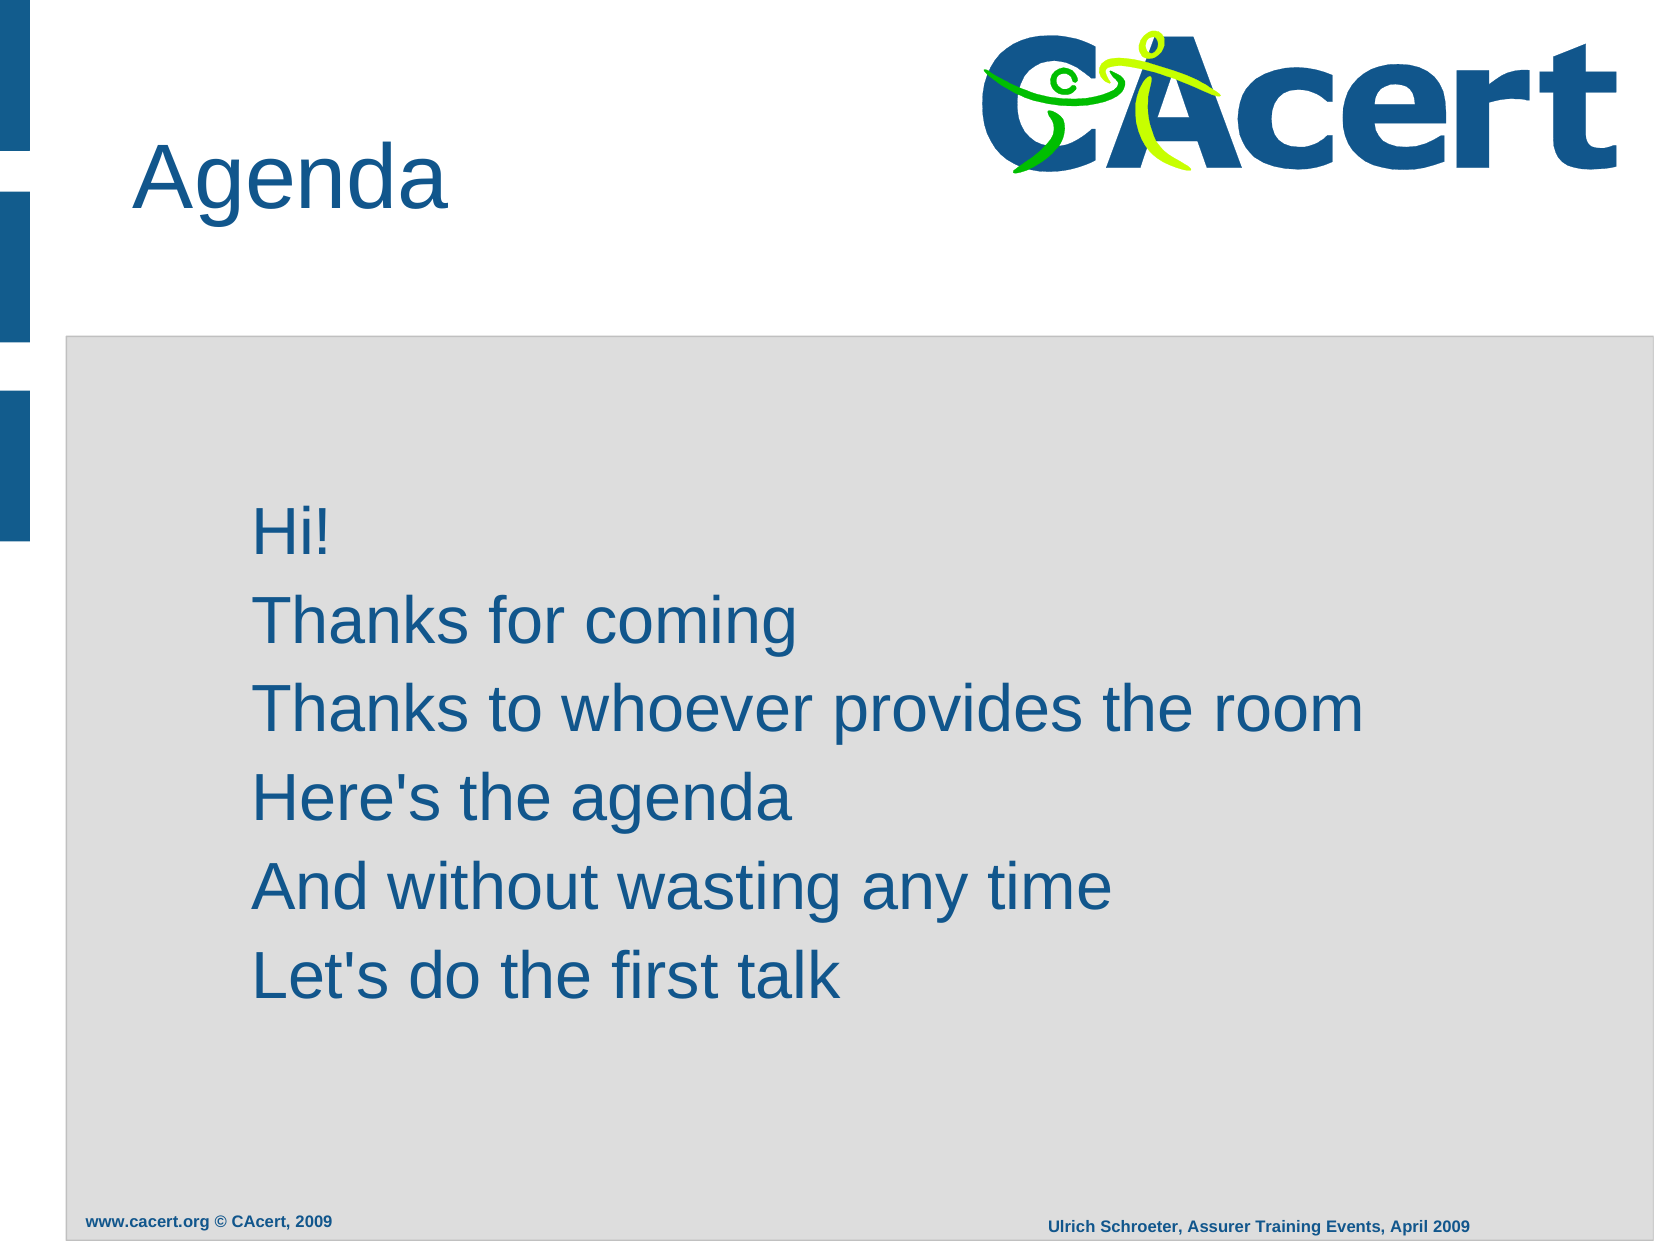

Agenda
Hi!
Thanks for coming
Thanks to whoever provides the room
Here's the agenda
And without wasting any time
Let's do the first talk